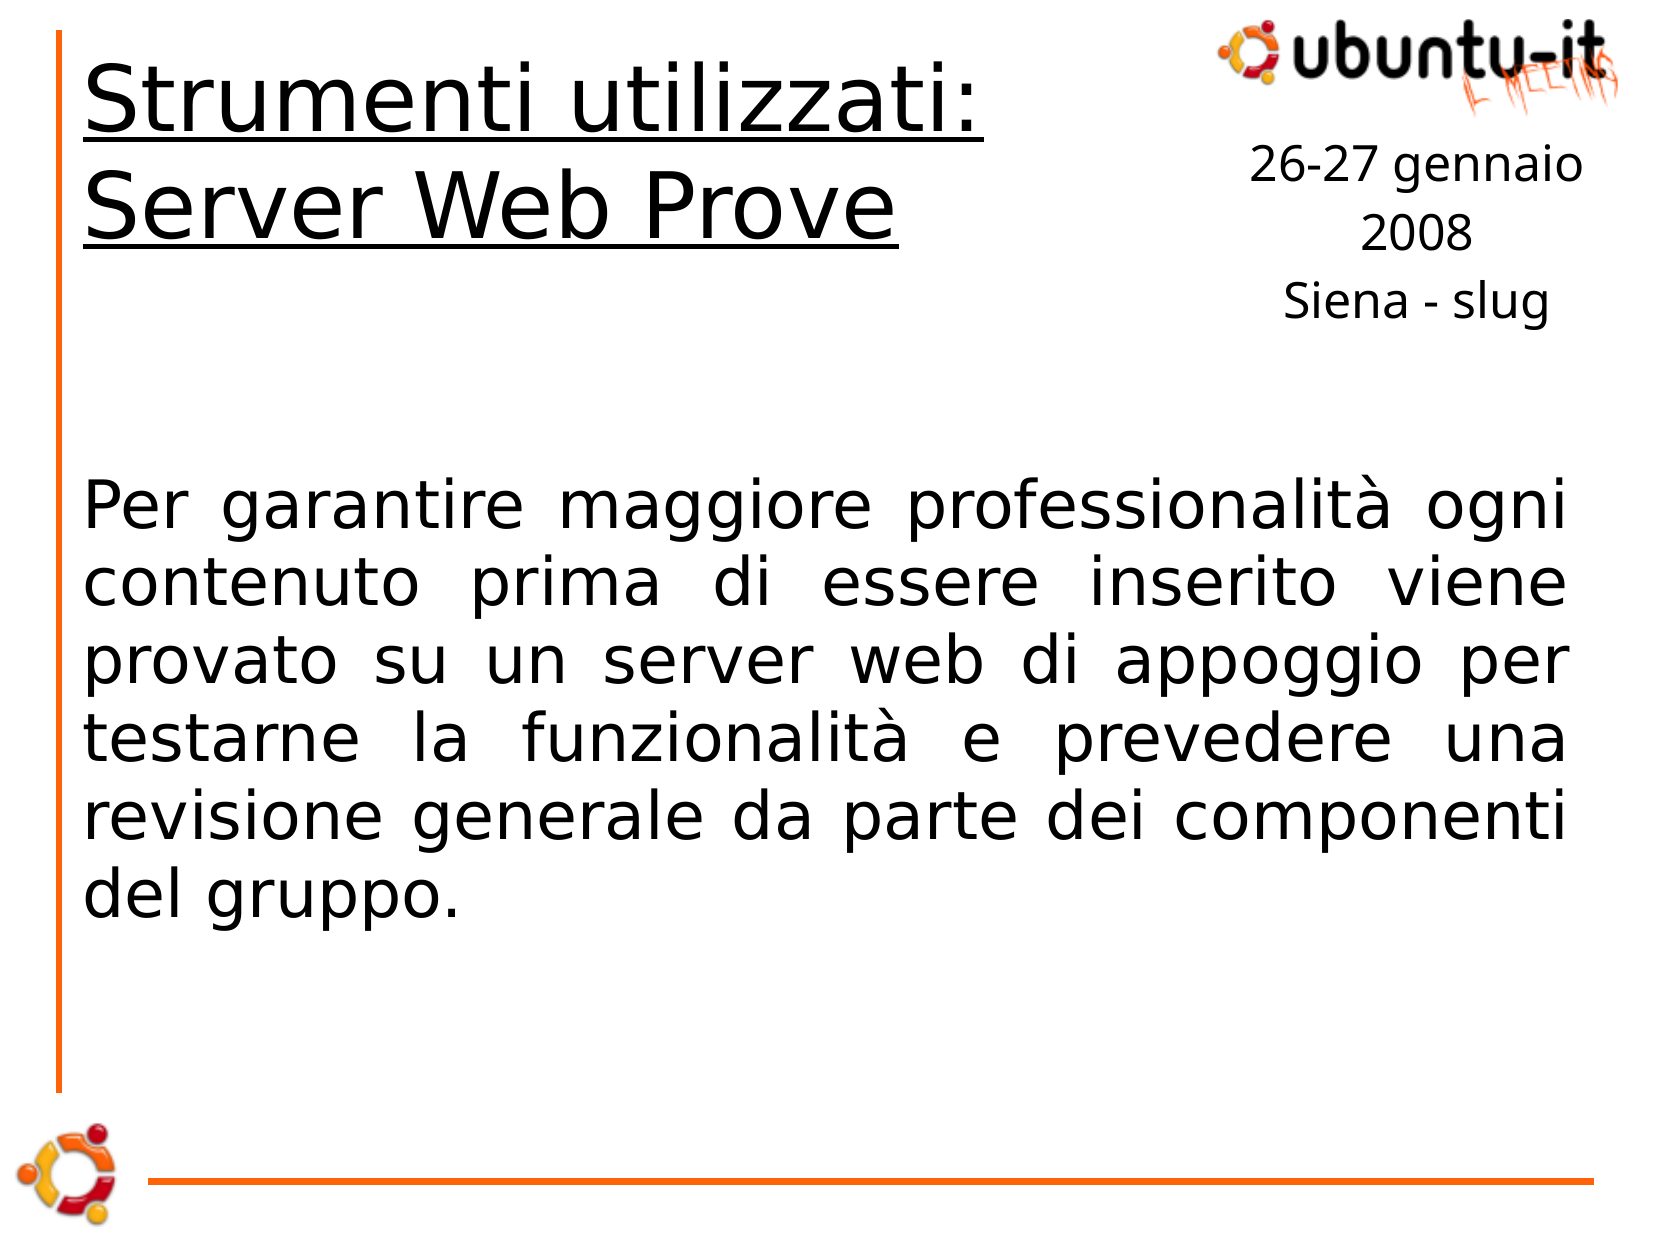

# Strumenti utilizzati: Server Web Prove
Per garantire maggiore professionalità ogni contenuto prima di essere inserito viene provato su un server web di appoggio per testarne la funzionalità e prevedere una revisione generale da parte dei componenti del gruppo.